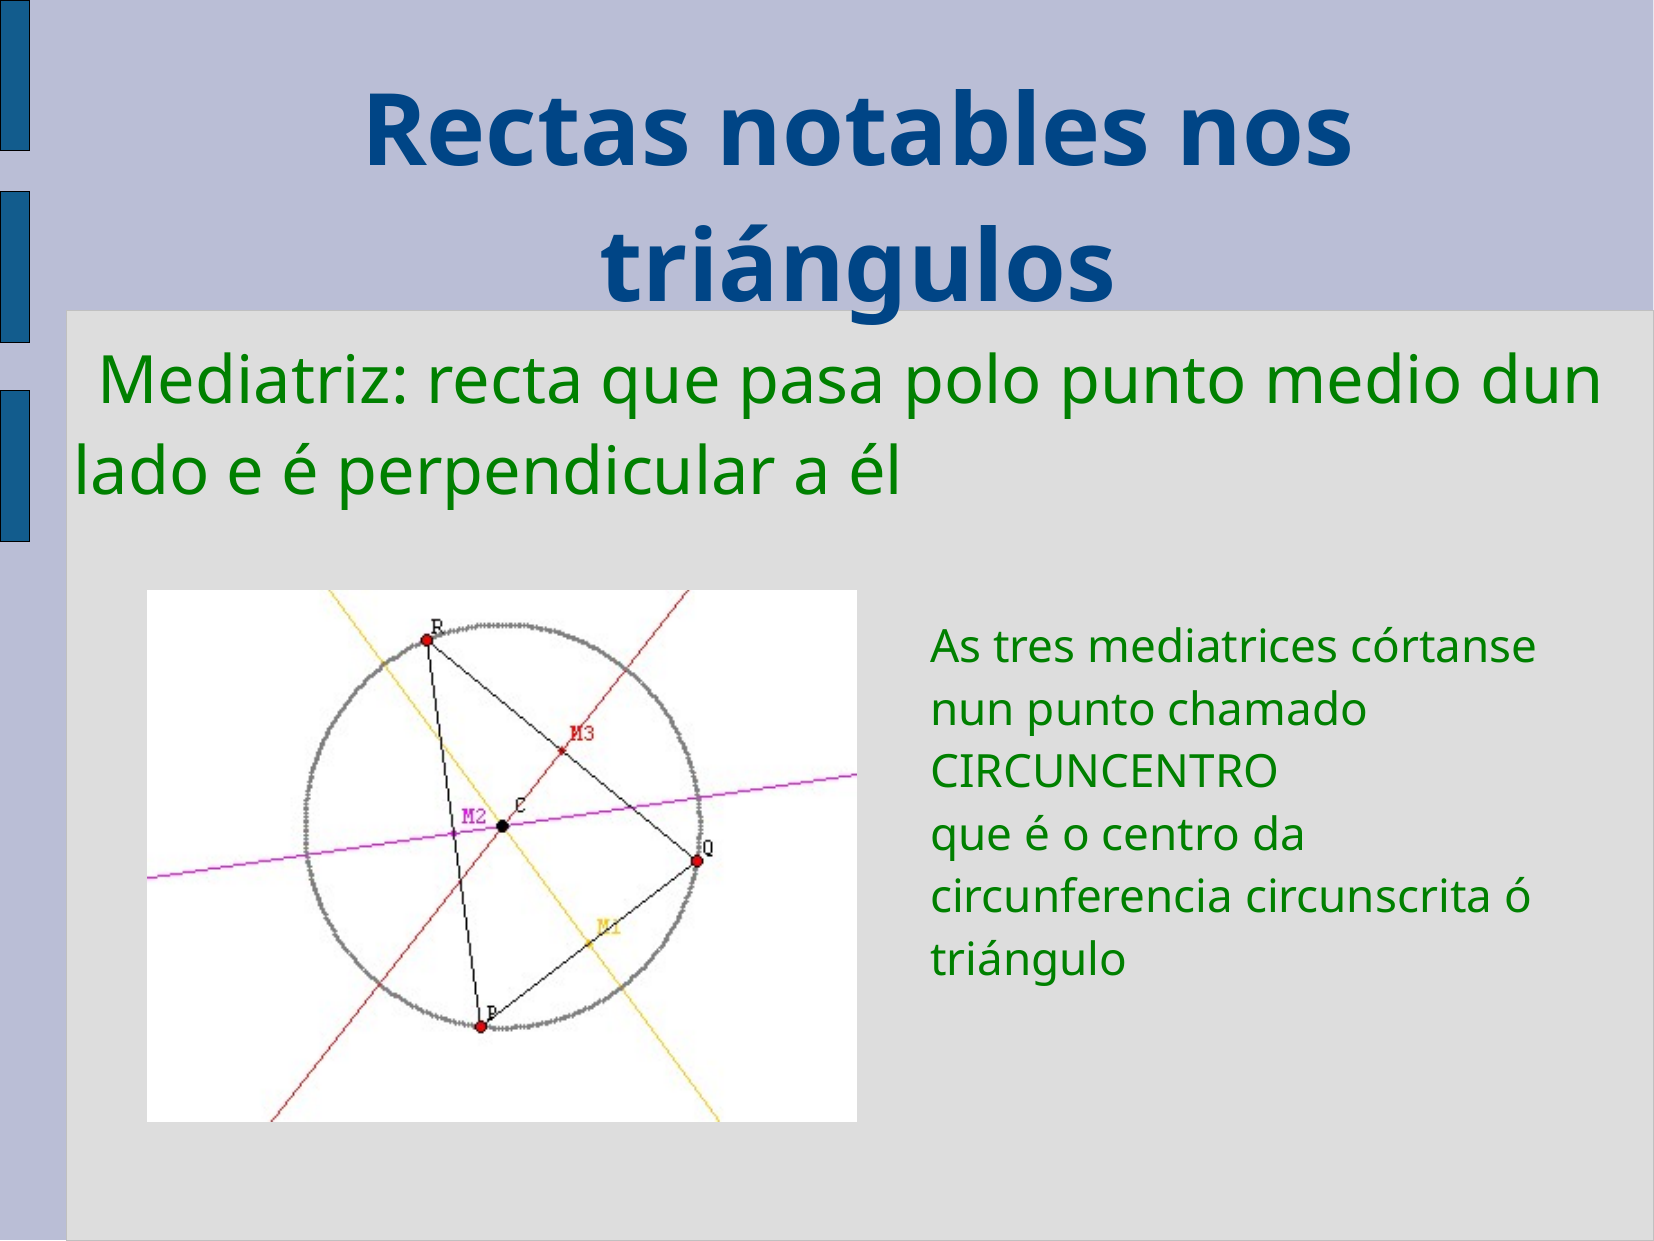

# Rectas notables nos triángulos
Mediatriz: recta que pasa polo punto medio dun lado e é perpendicular a él
As tres mediatrices córtanse nun punto chamado CIRCUNCENTRO
que é o centro da circunferencia circunscrita ó triángulo